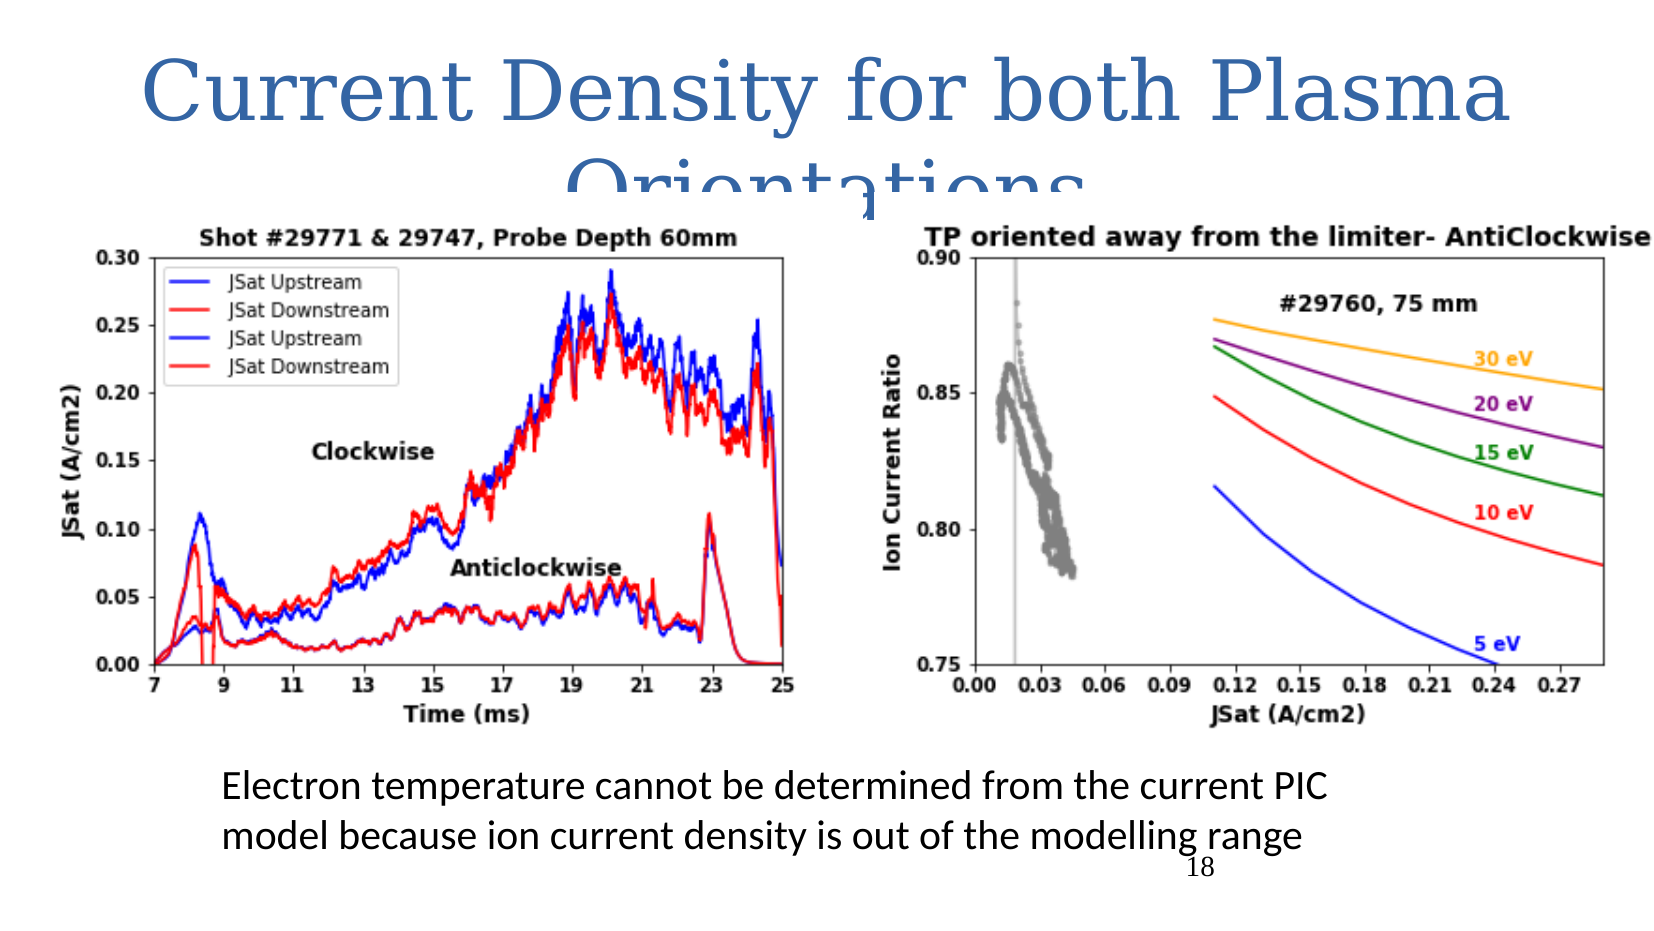

# Current Density for both Plasma Orientations
Electron temperature cannot be determined from the current PIC model because ion current density is out of the modelling range